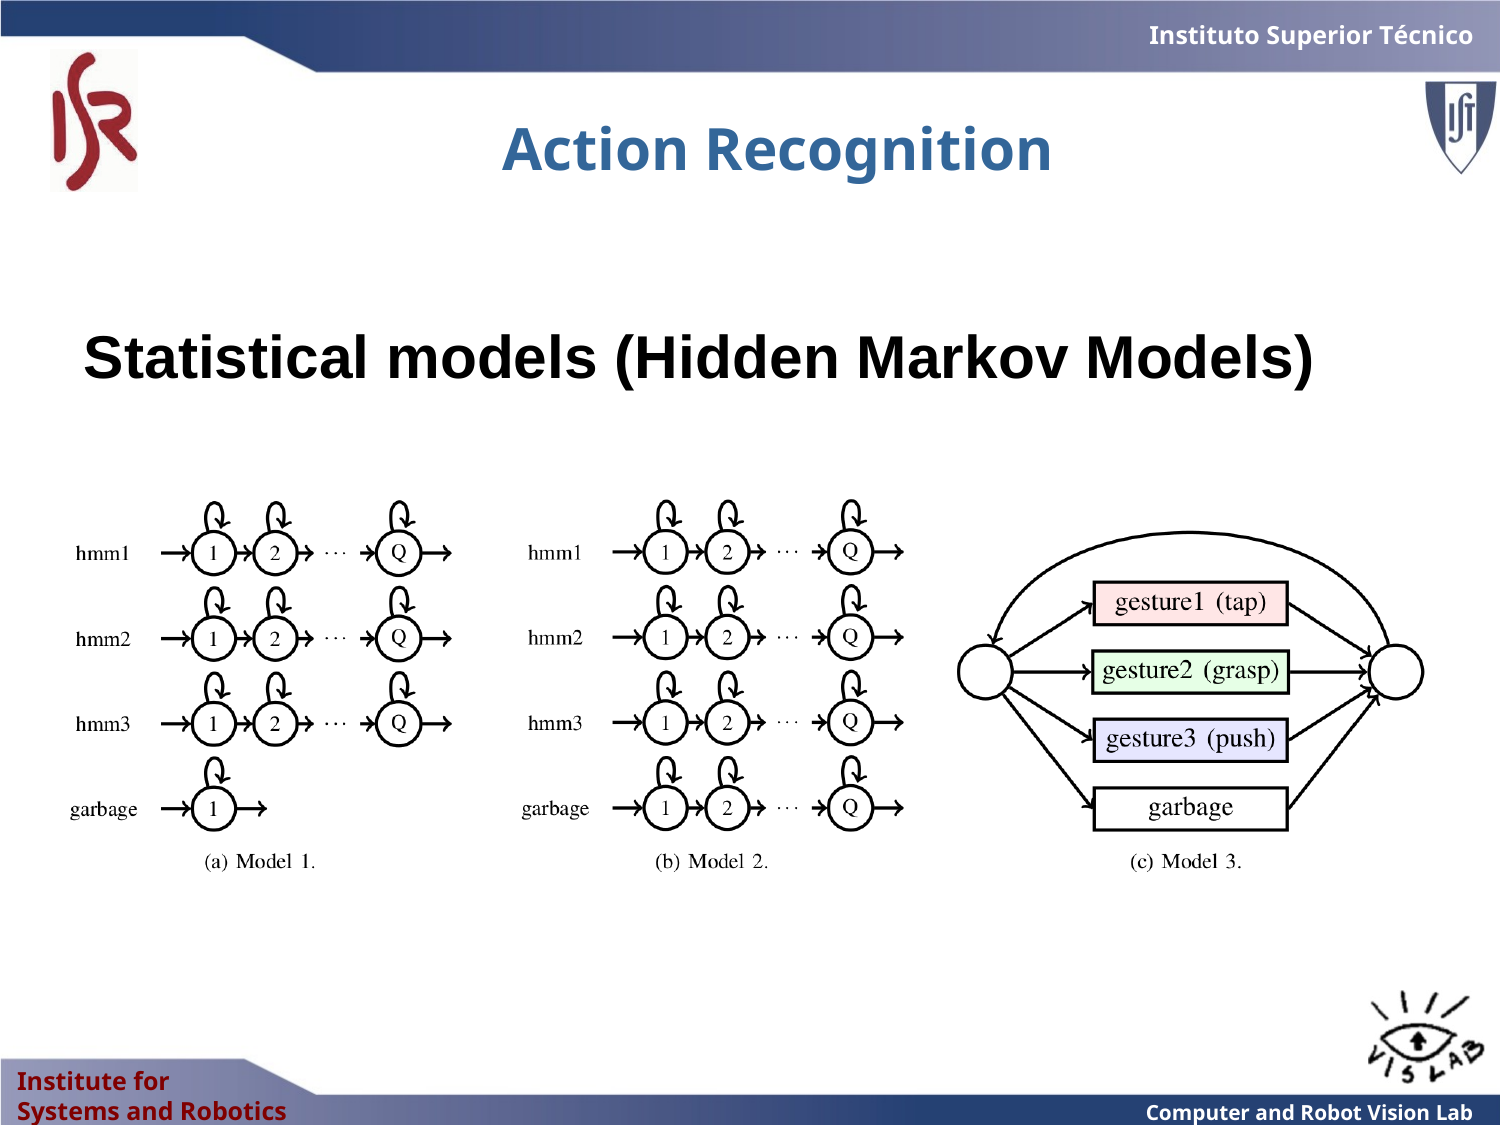

Action Recognition
Statistical models (Hidden Markov Models)